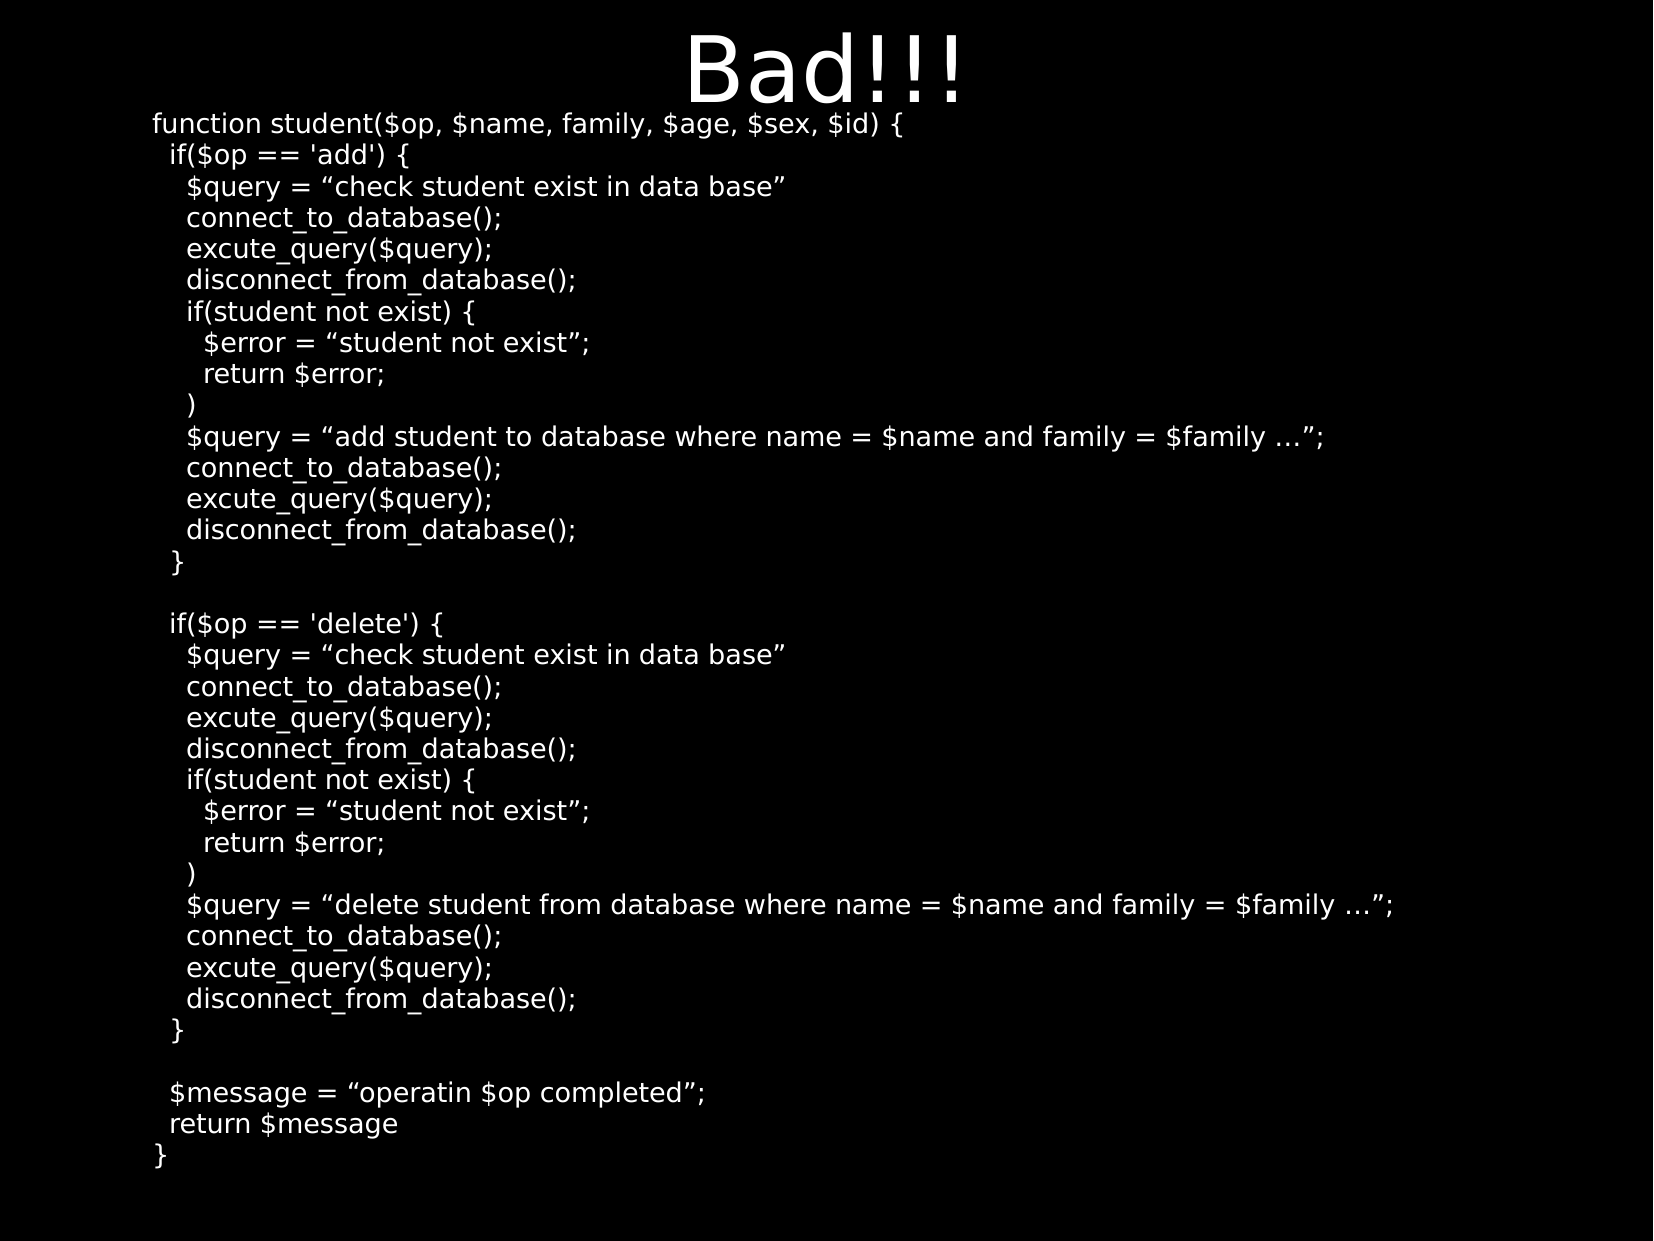

# Bad!!!
function student($op, $name, family, $age, $sex, $id) {
 if($op == 'add') {
 $query = “check student exist in data base”
 connect_to_database();
 excute_query($query);
 disconnect_from_database();
 if(student not exist) {
 $error = “student not exist”;
 return $error;
 )
 $query = “add student to database where name = $name and family = $family …”;
 connect_to_database();
 excute_query($query);
 disconnect_from_database();
 }
 if($op == 'delete') {
 $query = “check student exist in data base”
 connect_to_database();
 excute_query($query);
 disconnect_from_database();
 if(student not exist) {
 $error = “student not exist”;
 return $error;
 )
 $query = “delete student from database where name = $name and family = $family …”;
 connect_to_database();
 excute_query($query);
 disconnect_from_database();
 }
 $message = “operatin $op completed”;
 return $message
}